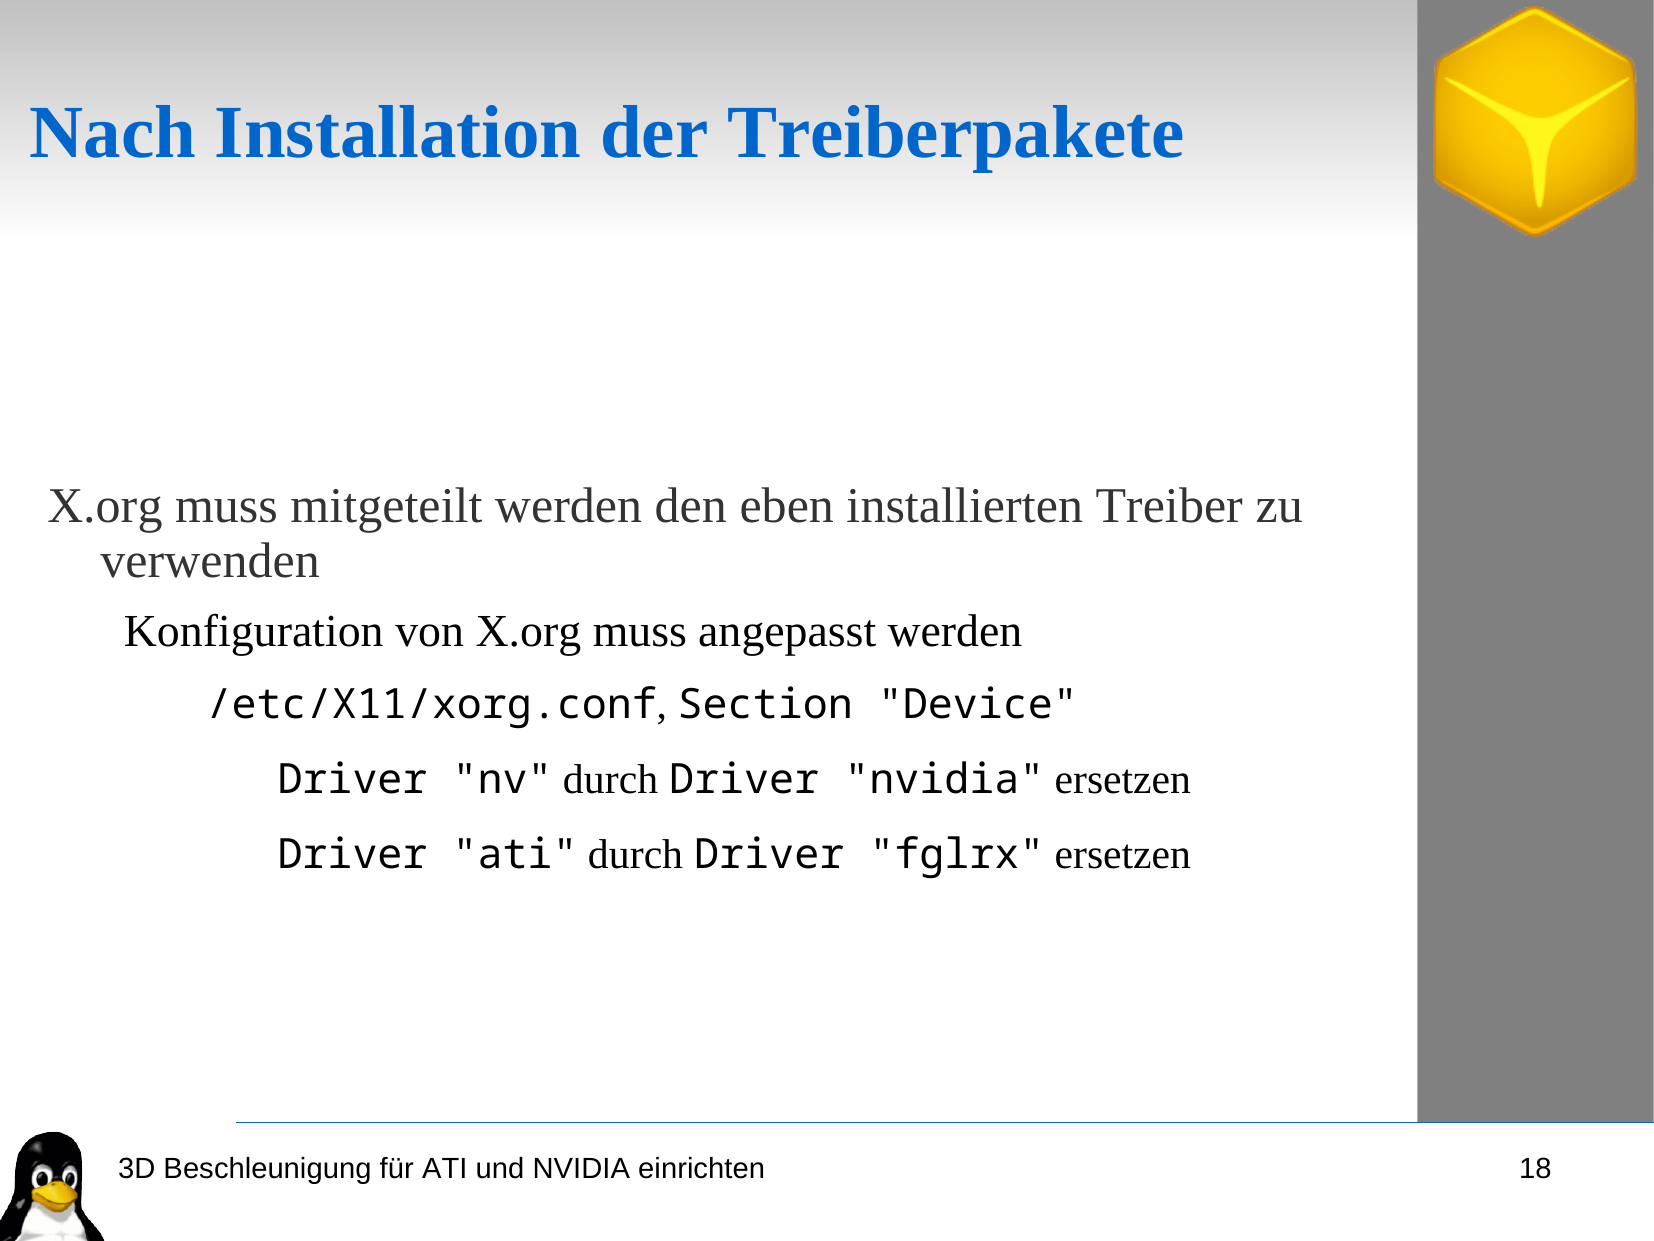

# Nach Installation der Treiberpakete
X.org muss mitgeteilt werden den eben installierten Treiber zu verwenden
Konfiguration von X.org muss angepasst werden
/etc/X11/xorg.conf, Section "Device"
Driver "nv" durch Driver "nvidia" ersetzen
Driver "ati" durch Driver "fglrx" ersetzen
3D Beschleunigung für ATI und NVIDIA einrichten
18